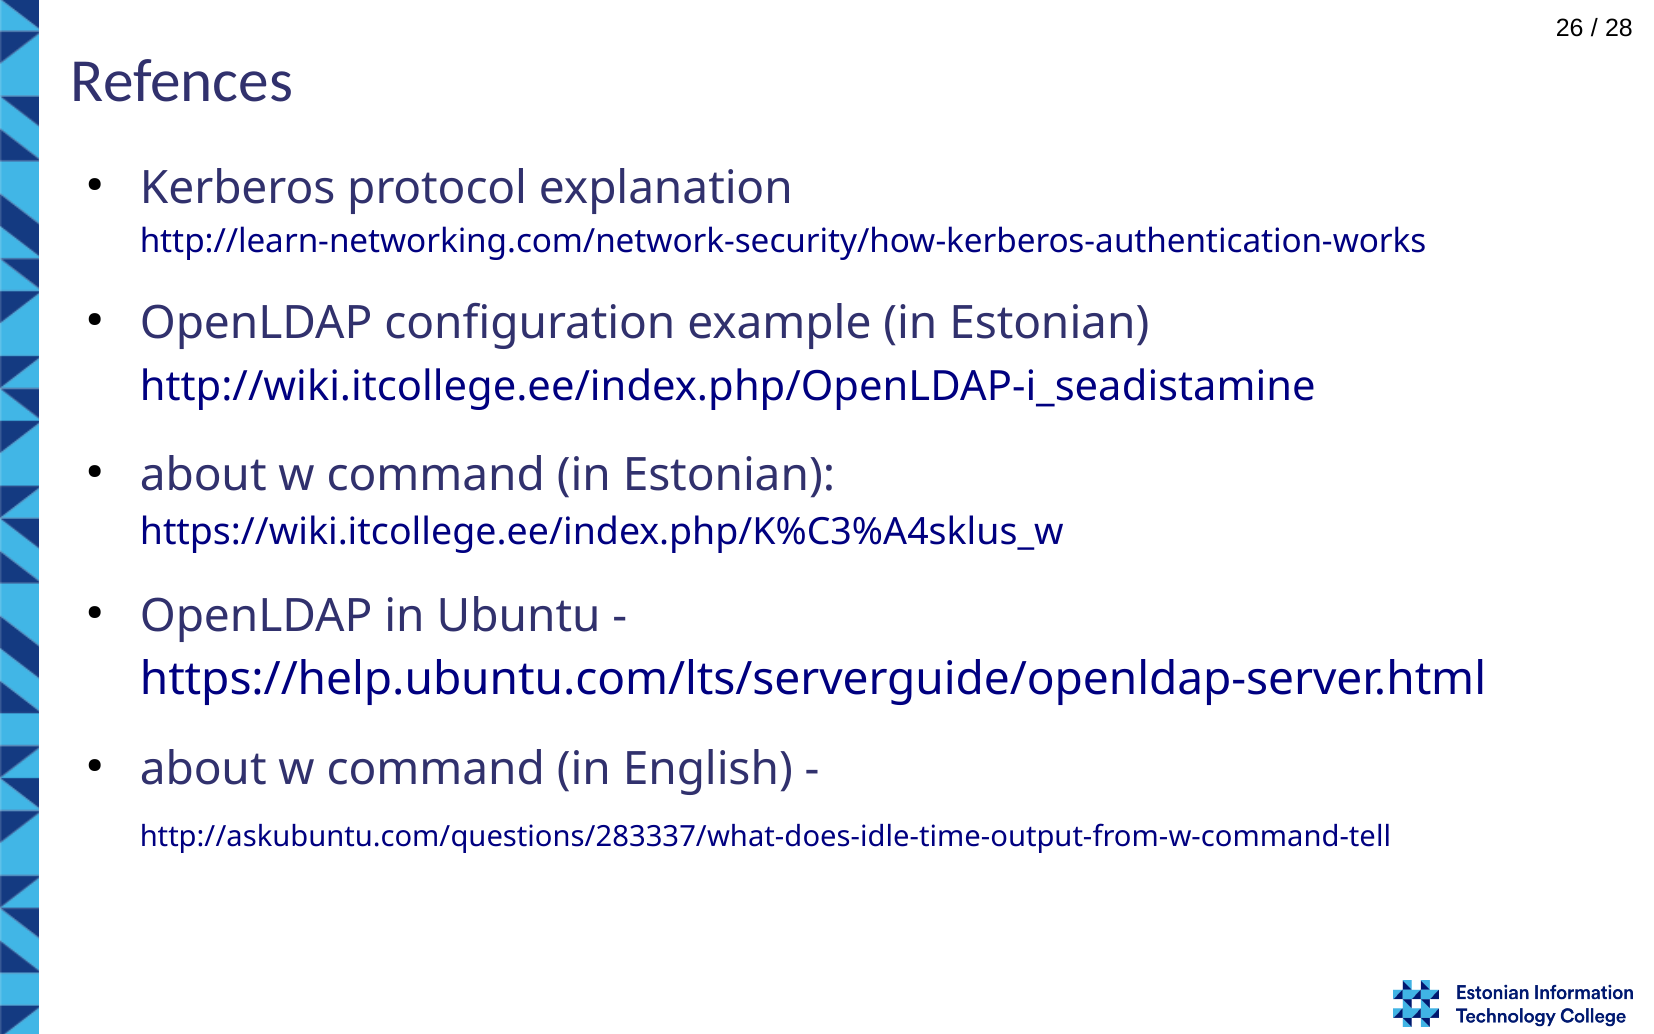

# Refences
Kerberos protocol explanation
http://learn-networking.com/network-security/how-kerberos-authentication-works
OpenLDAP configuration example (in Estonian)
http://wiki.itcollege.ee/index.php/OpenLDAP-i_seadistamine
about w command (in Estonian):
https://wiki.itcollege.ee/index.php/K%C3%A4sklus_w
OpenLDAP in Ubuntu - https://help.ubuntu.com/lts/serverguide/openldap-server.html
about w command (in English) - http://askubuntu.com/questions/283337/what-does-idle-time-output-from-w-command-tell